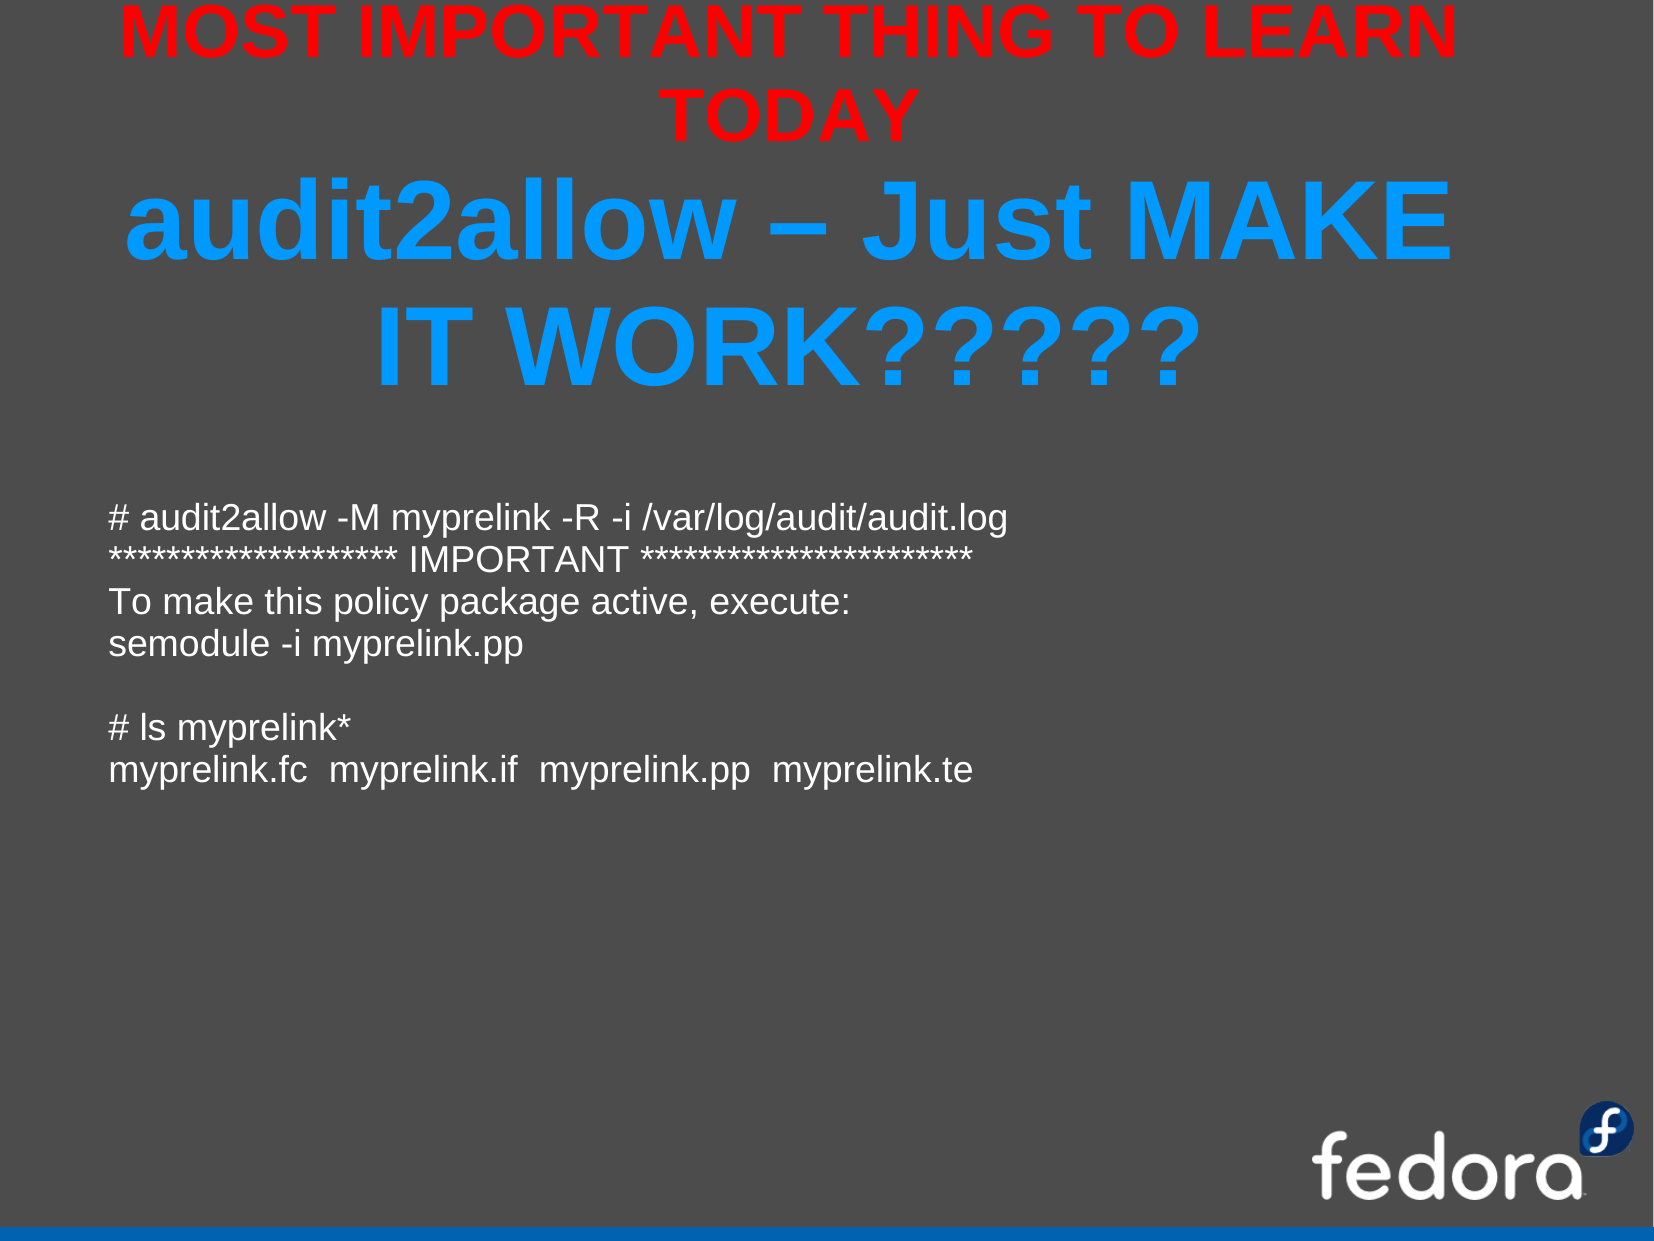

# MOST IMPORTANT THING TO LEARN TODAY audit2allow – Just MAKE IT WORK?????
# audit2allow -M myprelink -R -i /var/log/audit/audit.log
******************** IMPORTANT ***********************
To make this policy package active, execute:
semodule -i myprelink.pp
# ls myprelink*
myprelink.fc myprelink.if myprelink.pp myprelink.te